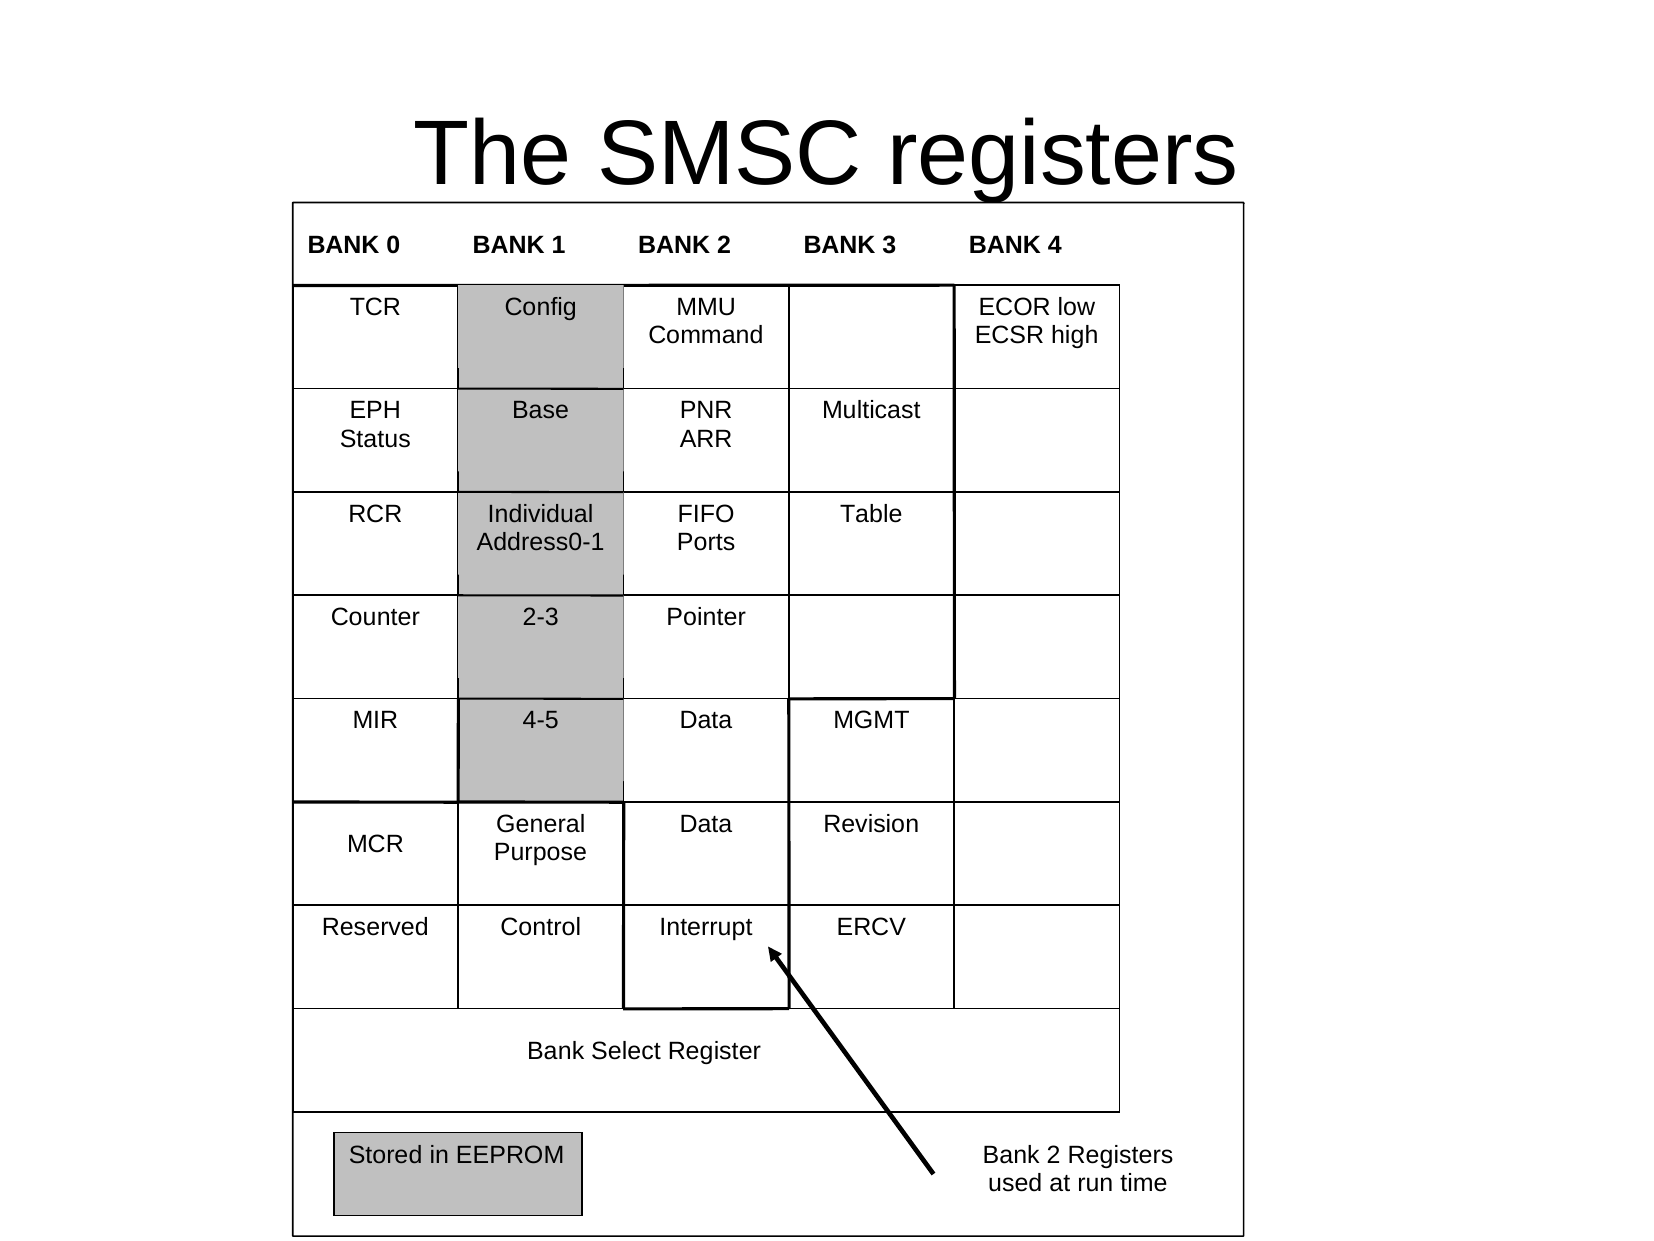

# The SMSC registers
BANK 0
BANK 1
BANK 2
BANK 3
BANK 4
TCR
Config
Base
Individual
Address0-1
2-3
4-5
MMU
Command
PNR
ARR
FIFO
Ports
Pointer
Data
Data
Interrupt
ECOR low
ECSR high
EPH
Status
Multicast
RCR
Table
Counter
MIR
MGMT
General
Purpose
Revision
MCR
Reserved
Control
ERCV
Bank Select Register
Stored in EEPROM
Bank 2 Registers used at run time